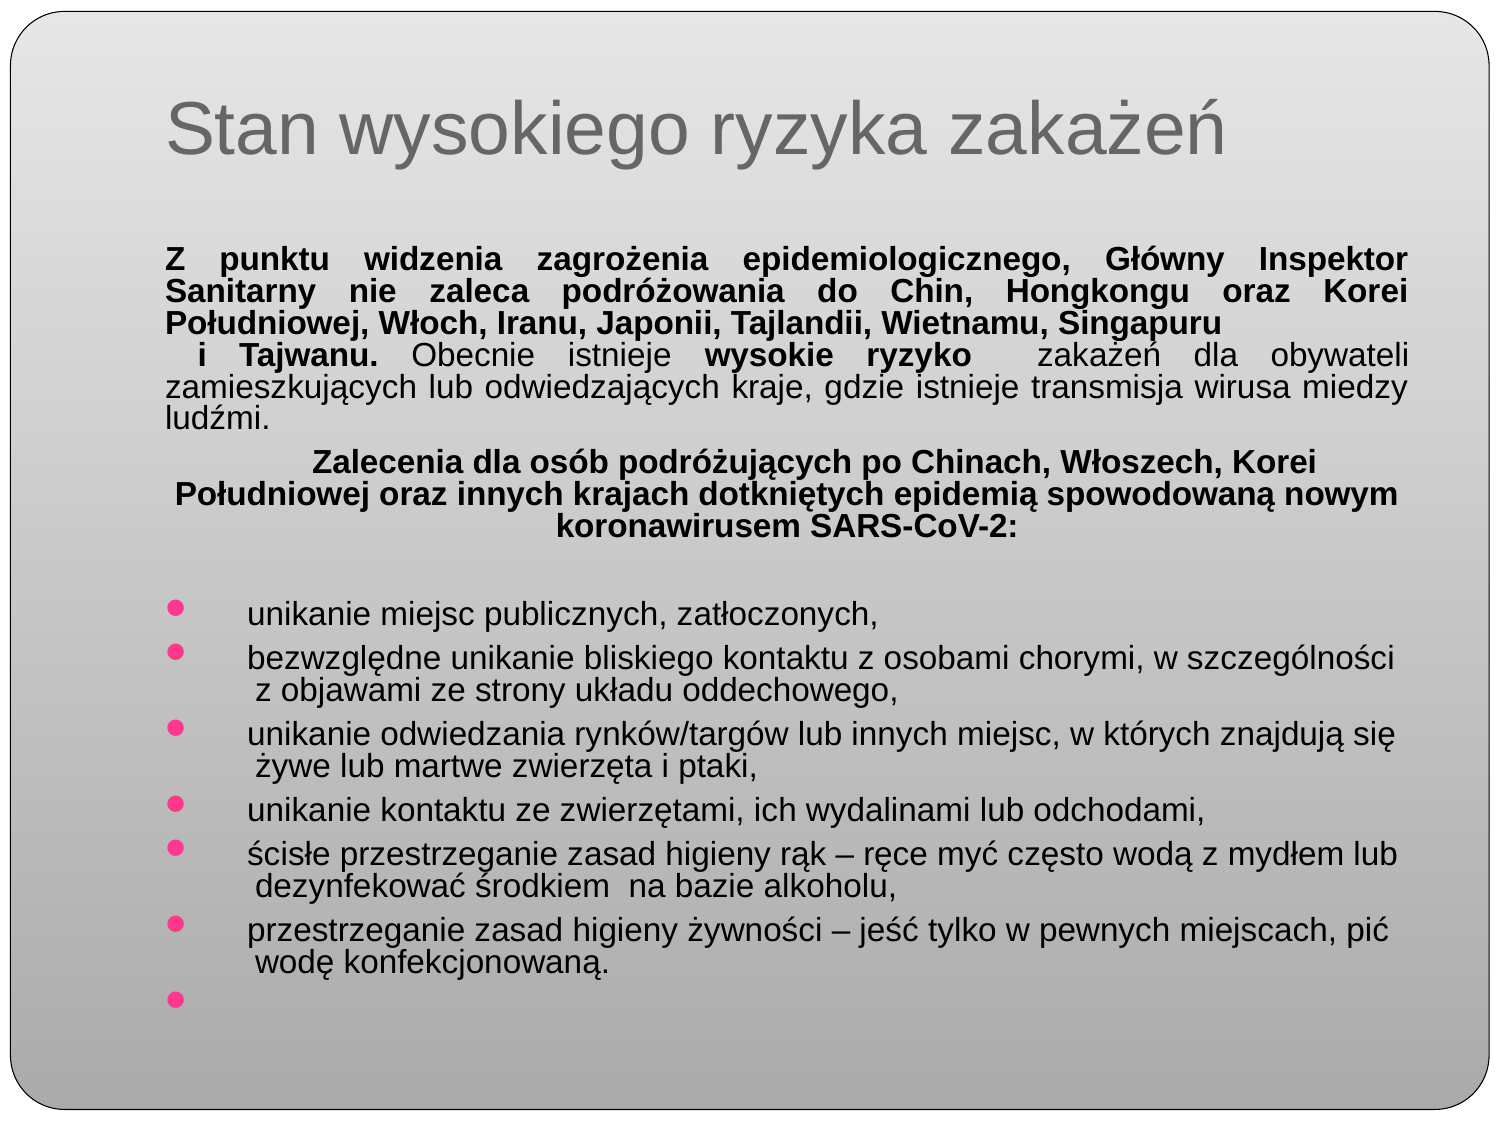

# Stan wysokiego ryzyka zakażeń
Z punktu widzenia zagrożenia epidemiologicznego, Główny Inspektor Sanitarny nie zaleca podróżowania do Chin, Hongkongu oraz Korei Południowej, Włoch, Iranu, Japonii, Tajlandii, Wietnamu, Singapuru i Tajwanu. Obecnie istnieje wysokie ryzyko zakażeń dla obywateli zamieszkujących lub odwiedzających kraje, gdzie istnieje transmisja wirusa miedzy ludźmi.
 Zalecenia dla osób podróżujących po Chinach, Włoszech, Korei Południowej oraz innych krajach dotkniętych epidemią spowodowaną nowym koronawirusem SARS-CoV-2:
 unikanie miejsc publicznych, zatłoczonych,
 bezwzględne unikanie bliskiego kontaktu z osobami chorymi, w szczególności z objawami ze strony układu oddechowego,
 unikanie odwiedzania rynków/targów lub innych miejsc, w których znajdują się żywe lub martwe zwierzęta i ptaki,
 unikanie kontaktu ze zwierzętami, ich wydalinami lub odchodami,
 ścisłe przestrzeganie zasad higieny rąk – ręce myć często wodą z mydłem lub dezynfekować środkiem na bazie alkoholu,
 przestrzeganie zasad higieny żywności – jeść tylko w pewnych miejscach, pić wodę konfekcjonowaną.